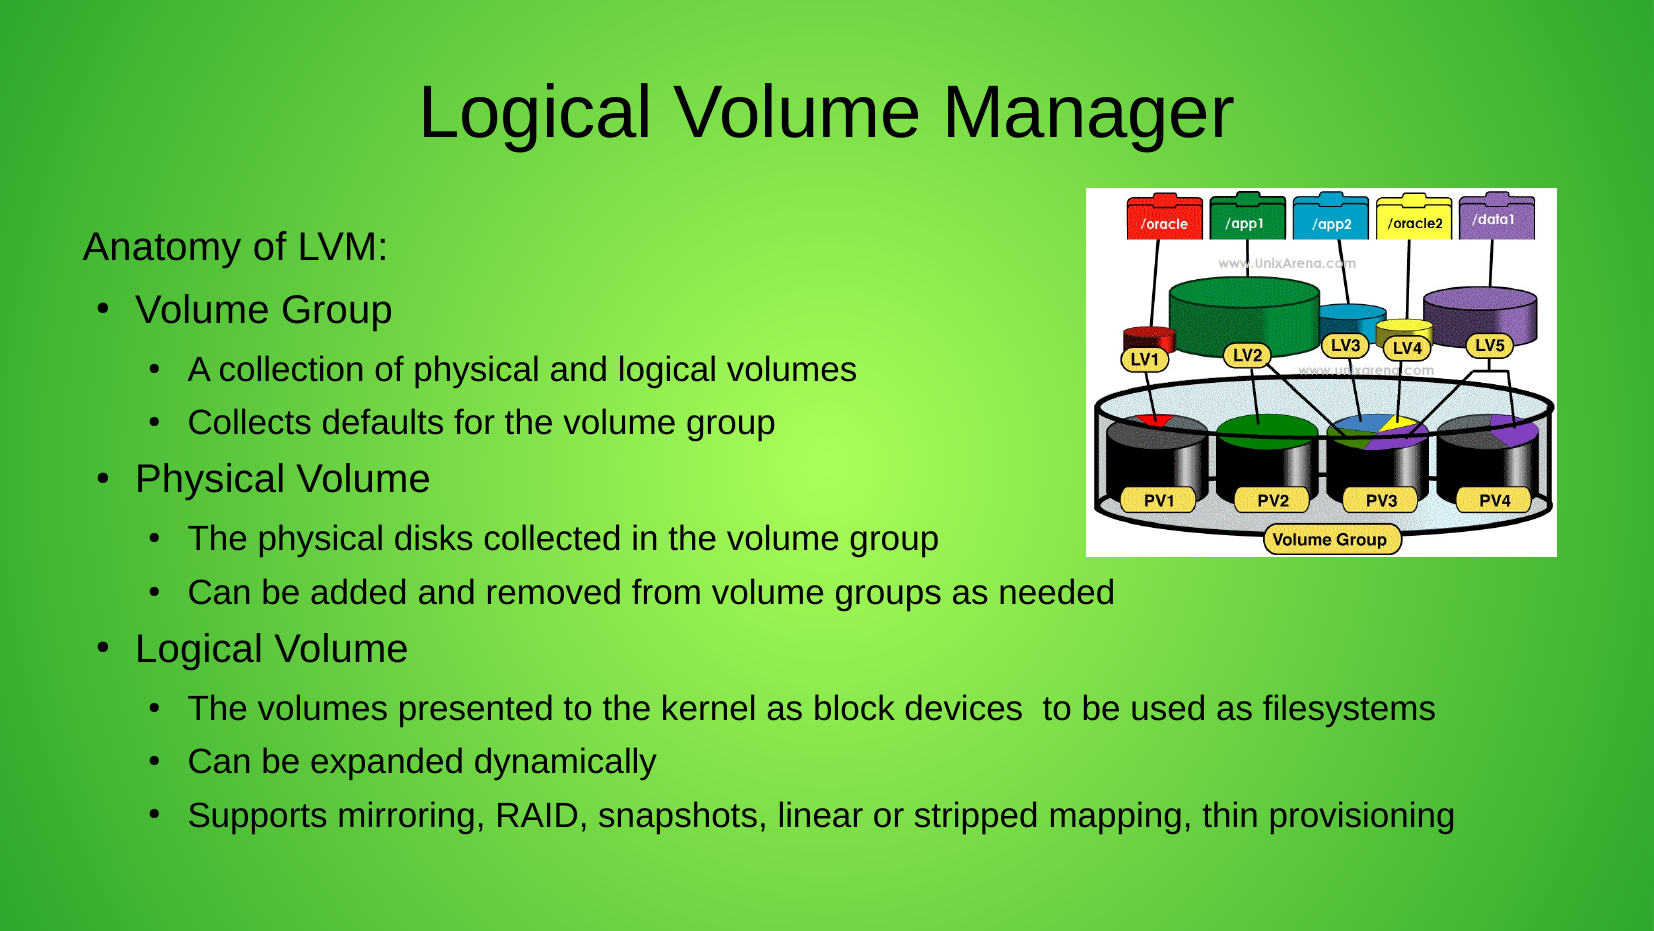

# Logical Volume Manager
Anatomy of LVM:
Volume Group
A collection of physical and logical volumes
Collects defaults for the volume group
Physical Volume
The physical disks collected in the volume group
Can be added and removed from volume groups as needed
Logical Volume
The volumes presented to the kernel as block devices to be used as filesystems
Can be expanded dynamically
Supports mirroring, RAID, snapshots, linear or stripped mapping, thin provisioning